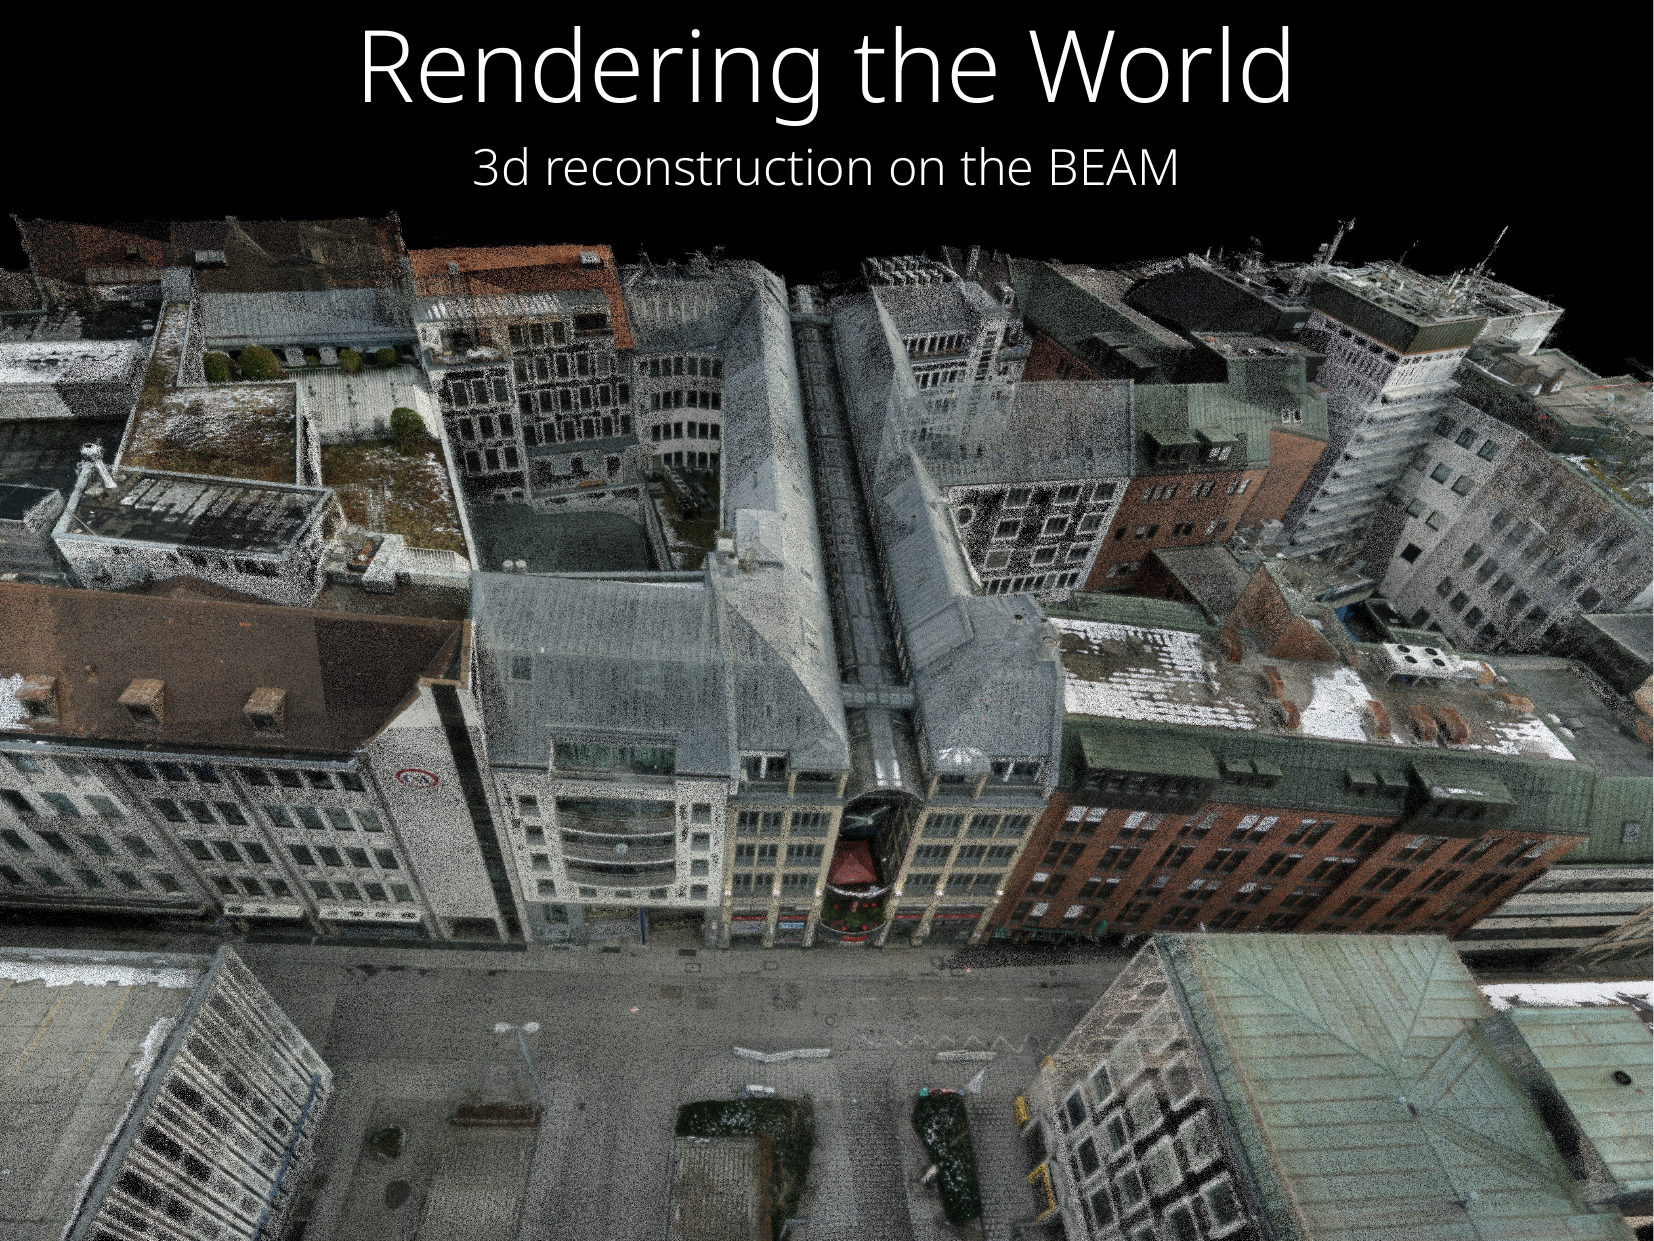

Rendering the World
3d reconstruction on the BEAM